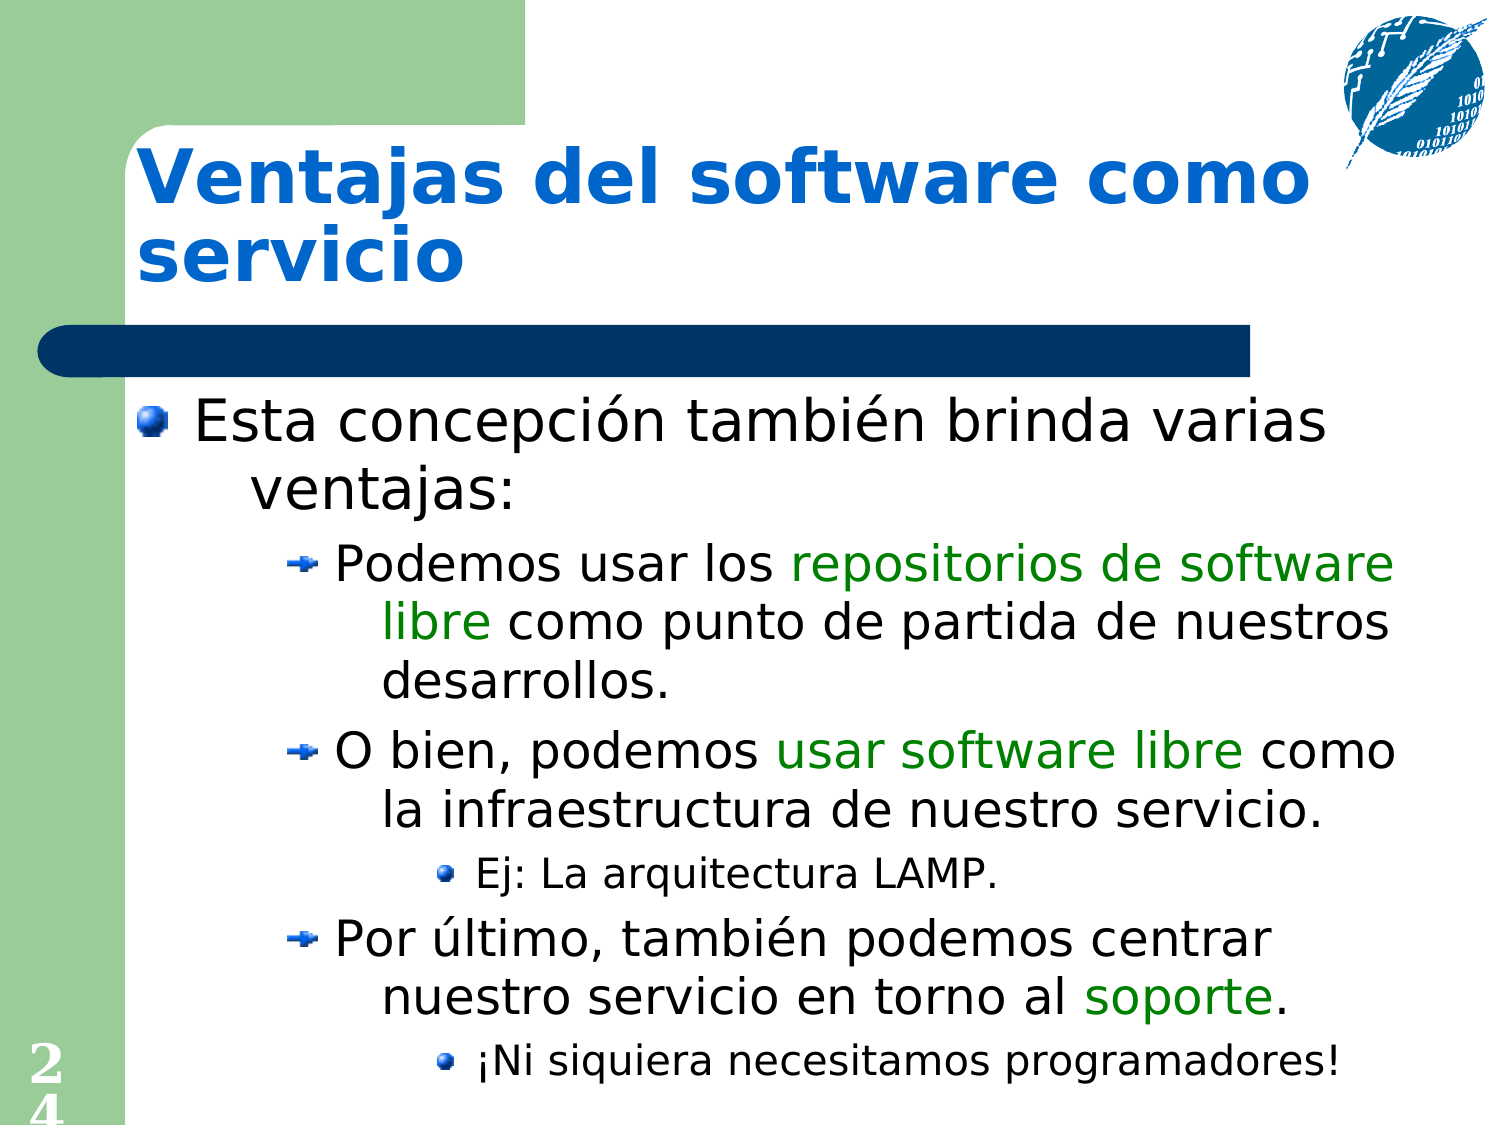

# Ventajas del software como servicio
Esta concepción también brinda varias ventajas:
Podemos usar los repositorios de software libre como punto de partida de nuestros desarrollos.
O bien, podemos usar software libre como la infraestructura de nuestro servicio.
Ej: La arquitectura LAMP.
Por último, también podemos centrar nuestro servicio en torno al soporte.
¡Ni siquiera necesitamos programadores!
24